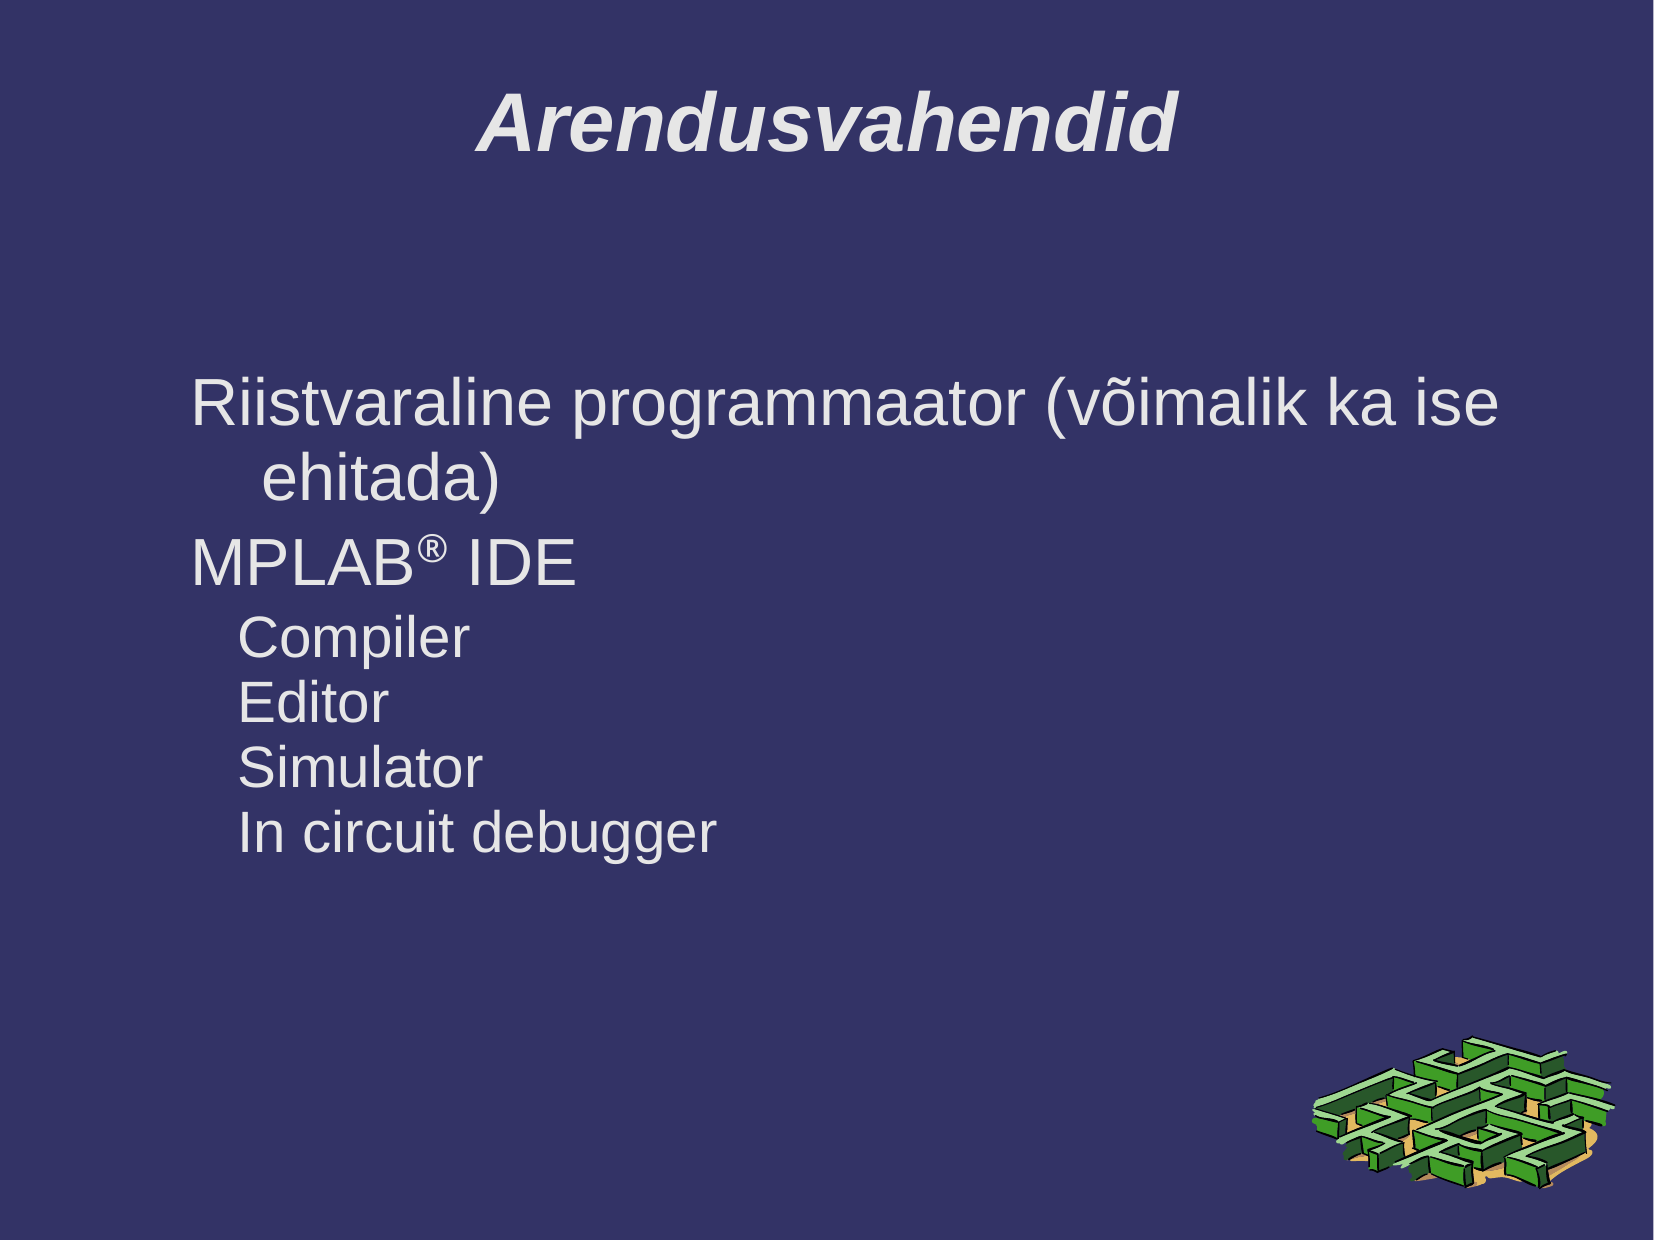

# Arendusvahendid
Riistvaraline programmaator (võimalik ka ise ehitada)
MPLAB® IDE
Compiler
Editor
Simulator
In circuit debugger